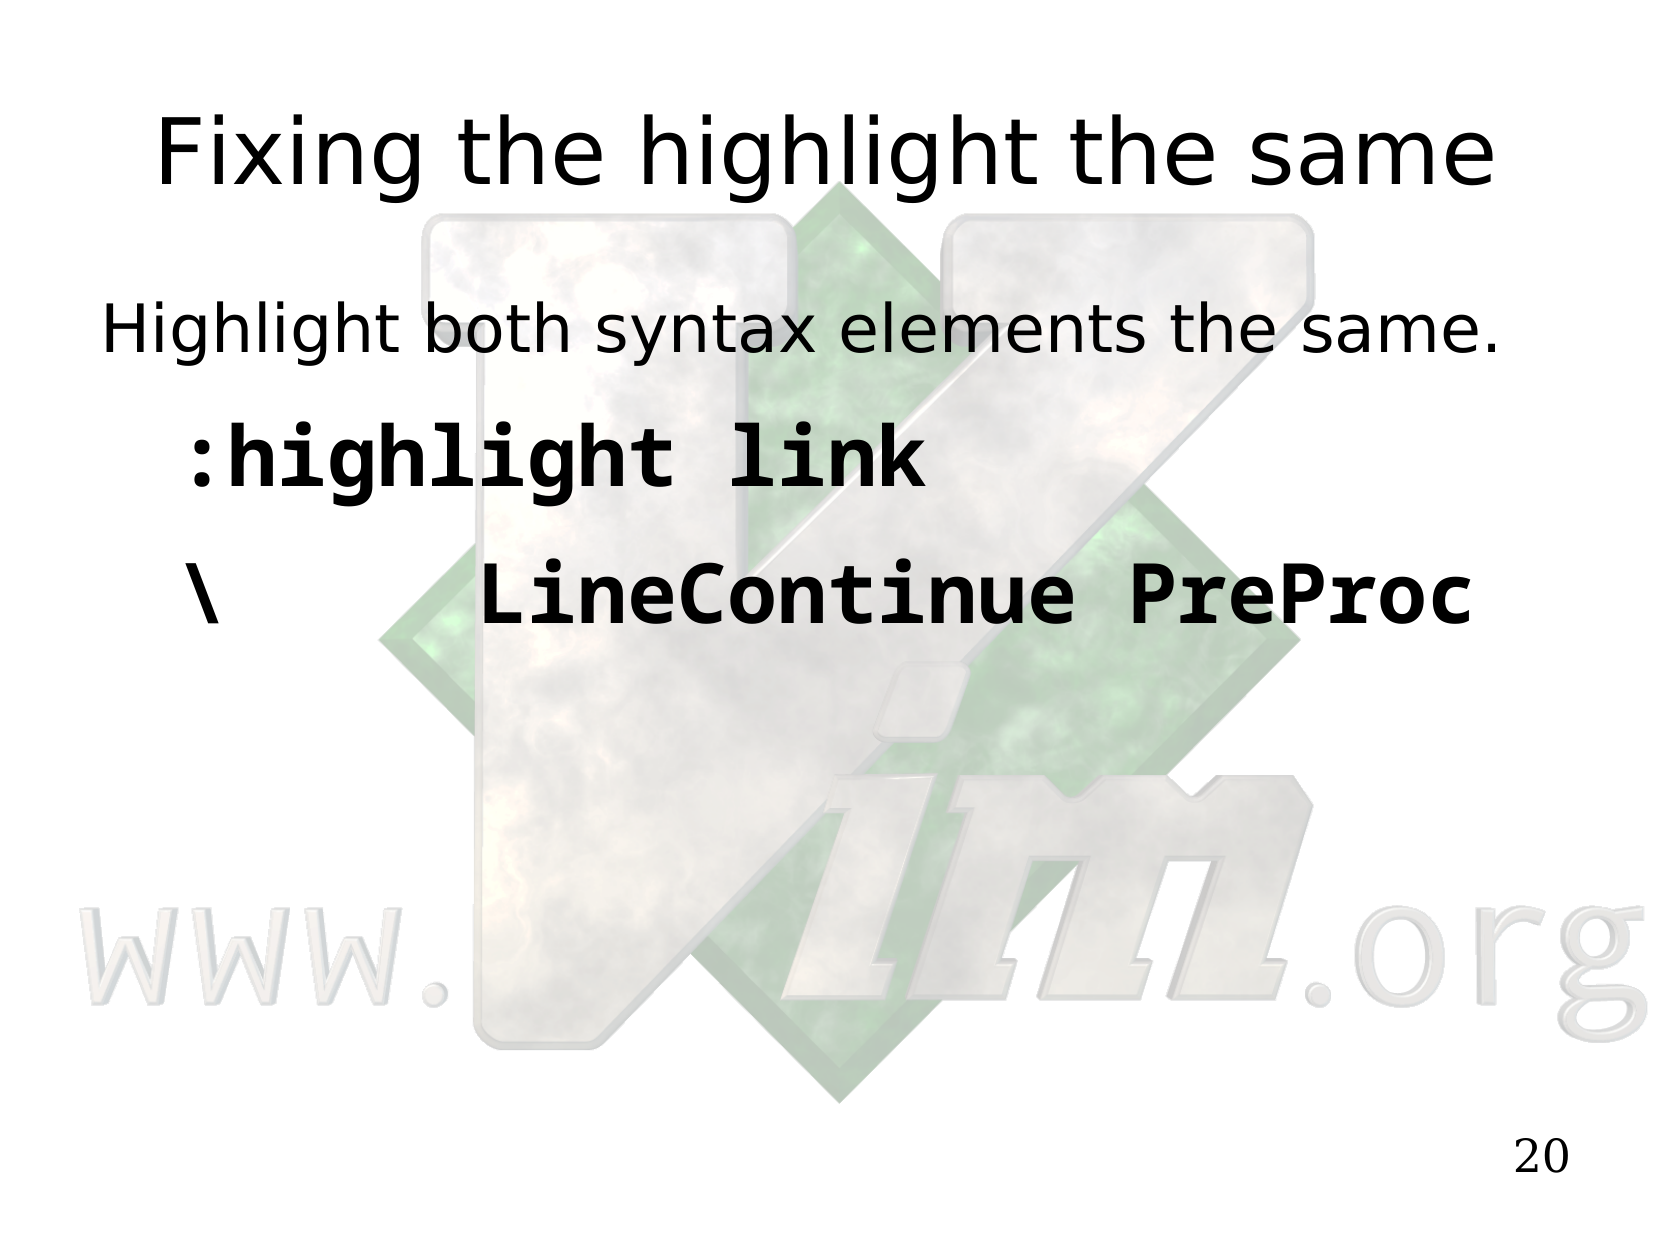

# Fixing the highlight the same
Highlight both syntax elements the same.
:highlight link
\ LineContinue PreProc
20